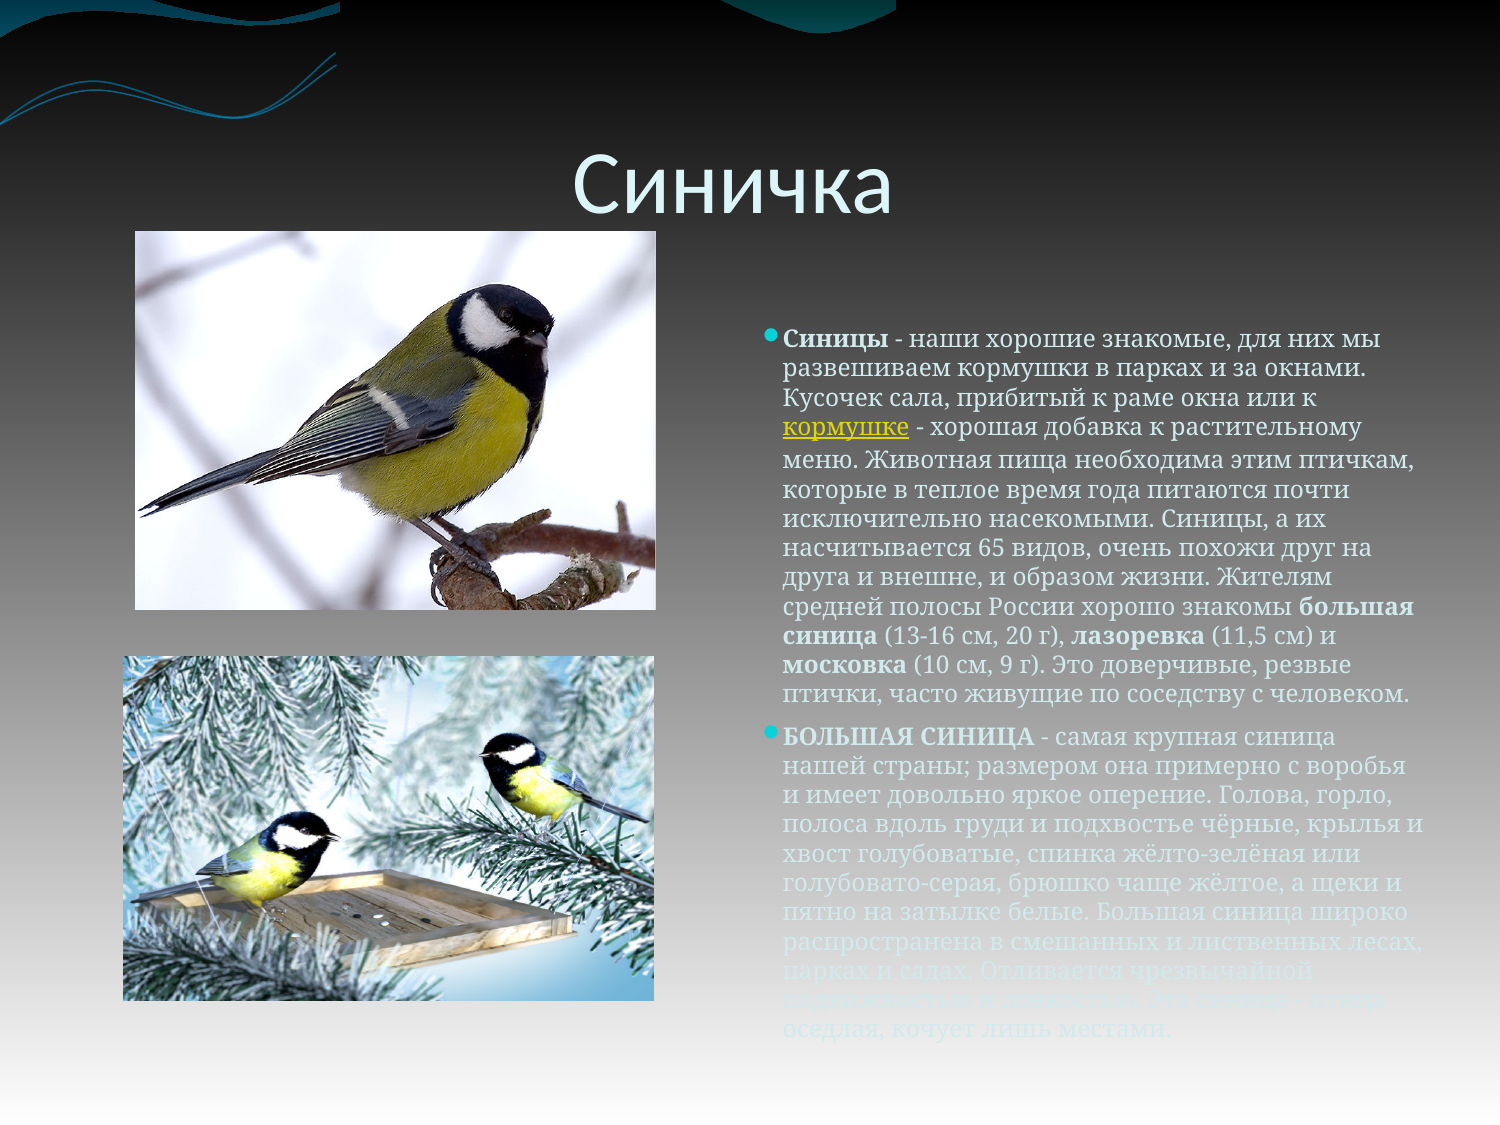

# Синичка
Синицы - наши хорошие знакомые, для них мы развешиваем кормушки в парках и за окнами. Кусочек сала, прибитый к раме окна или к кормушке - хорошая добавка к растительному меню. Животная пища необходима этим птичкам, которые в теплое время года питаются почти исключительно насекомыми. Синицы, а их насчитывается 65 видов, очень похожи друг на друга и внешне, и образом жизни. Жителям средней полосы России хорошо знакомы большая синица (13-16 см, 20 г), лазоревка (11,5 см) и московка (10 см, 9 г). Это доверчивые, резвые птички, часто живущие по соседству с человеком.
БОЛЬШАЯ СИНИЦА - самая крупная синица нашей страны; размером она примерно с воробья и имеет довольно яркое оперение. Голова, горло, полоса вдоль груди и подхвостье чёрные, крылья и хвост голубоватые, спинка жёлто-зелёная или голубовато-серая, брюшко чаще жёлтое, а щеки и пятно на затылке белые. Большая синица широко распространена в смешанных и лиственных лесах, парках и садах. Отливается чрезвычайной подвижностью и ловкостью. Эта синица - птица оседлая, кочует лишь местами.